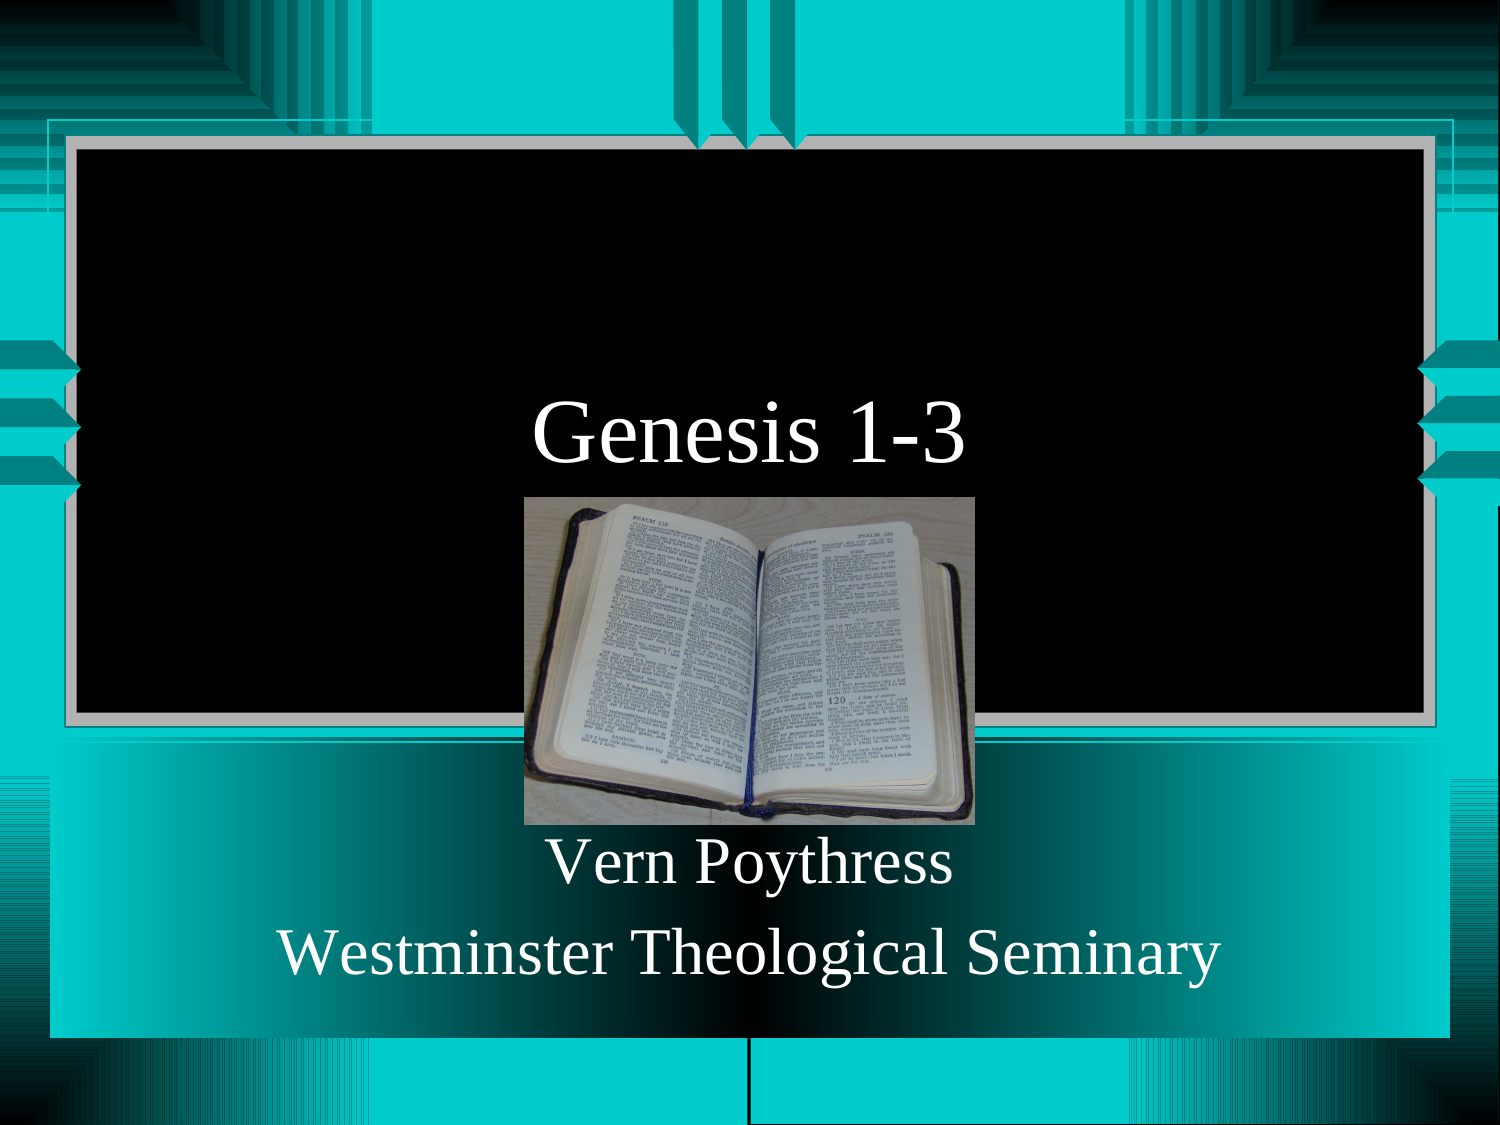

# Genesis 1-3
Vern Poythress
Westminster Theological Seminary